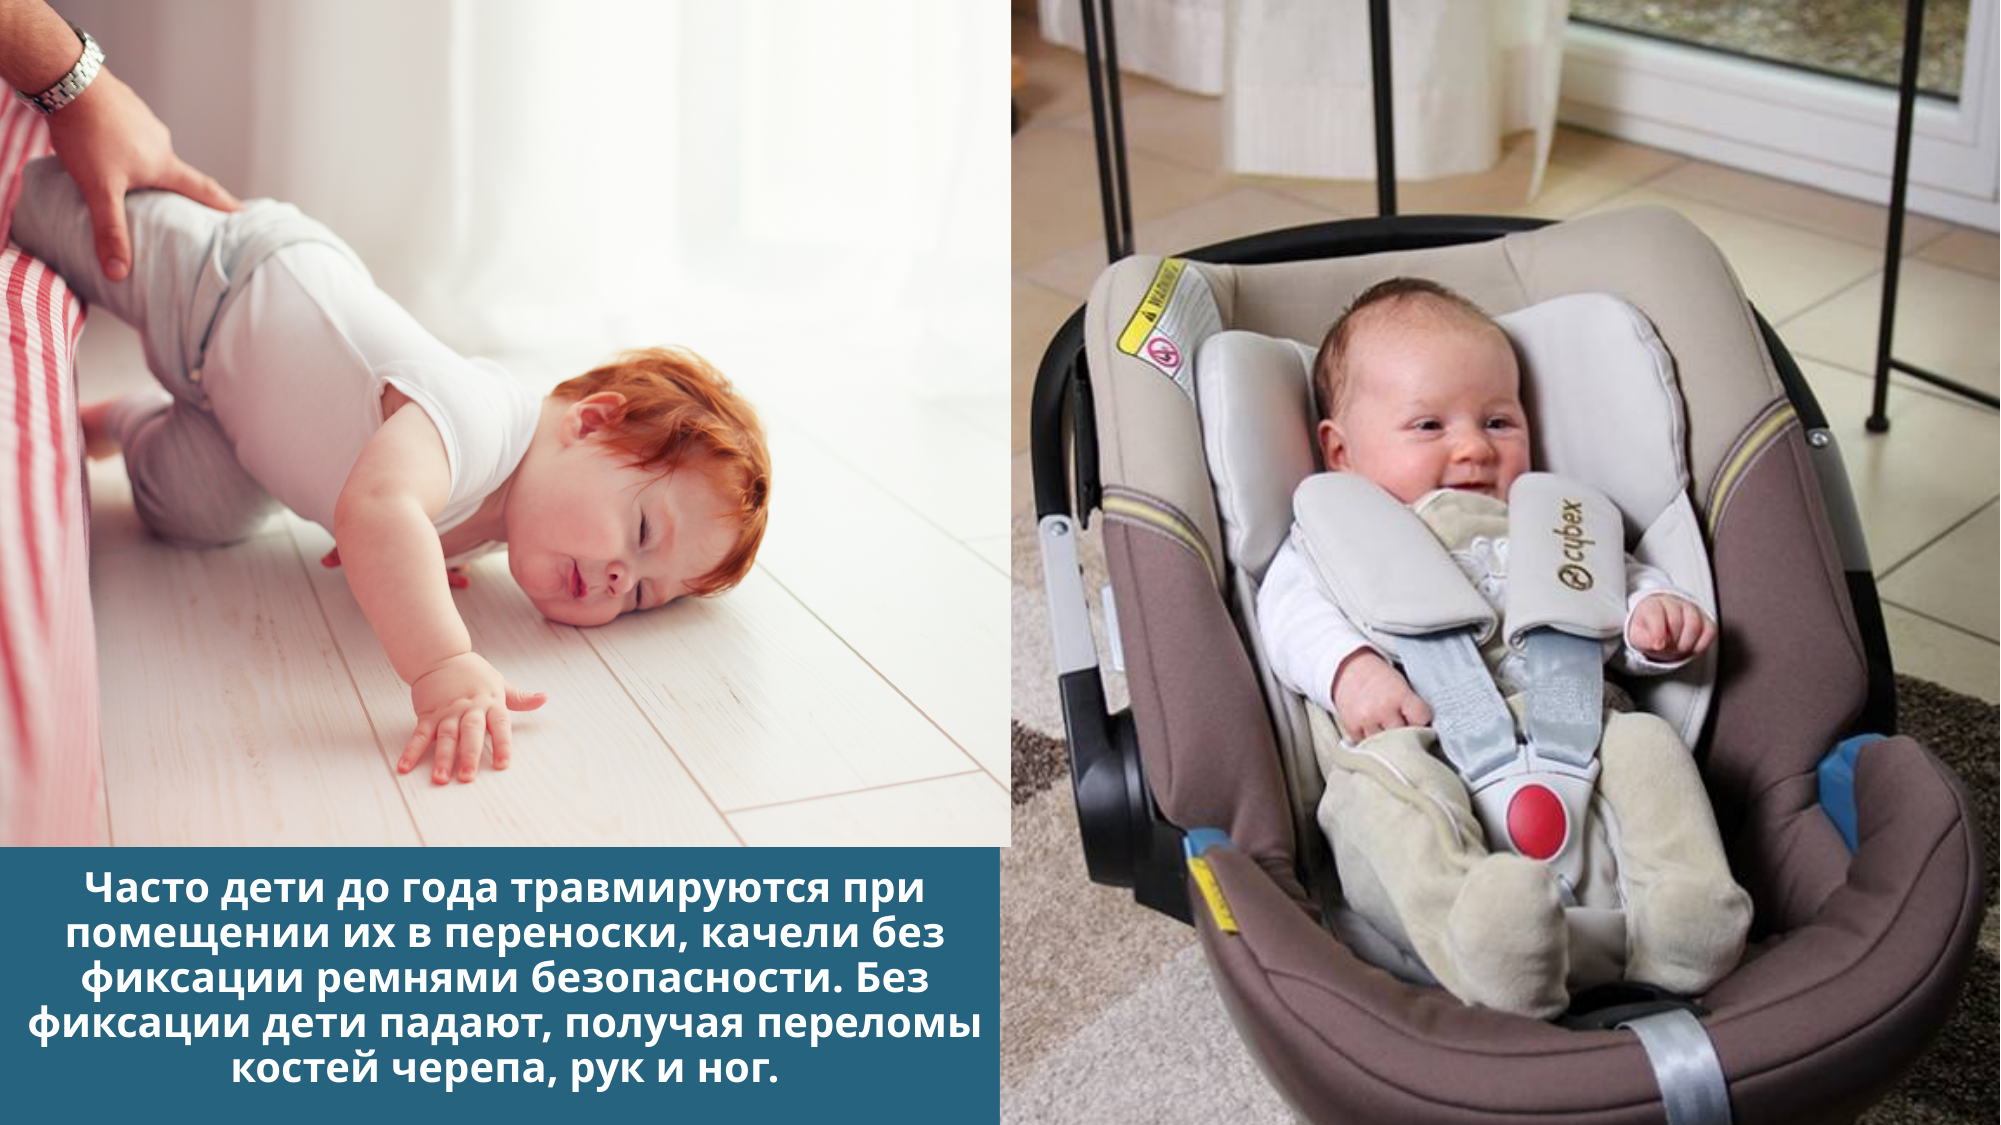

# Часто дети до года травмируются при помещении их в переноски, качели без фиксации ремнями безопасности. Без фиксации дети падают, получая переломы костей черепа, рук и ног.